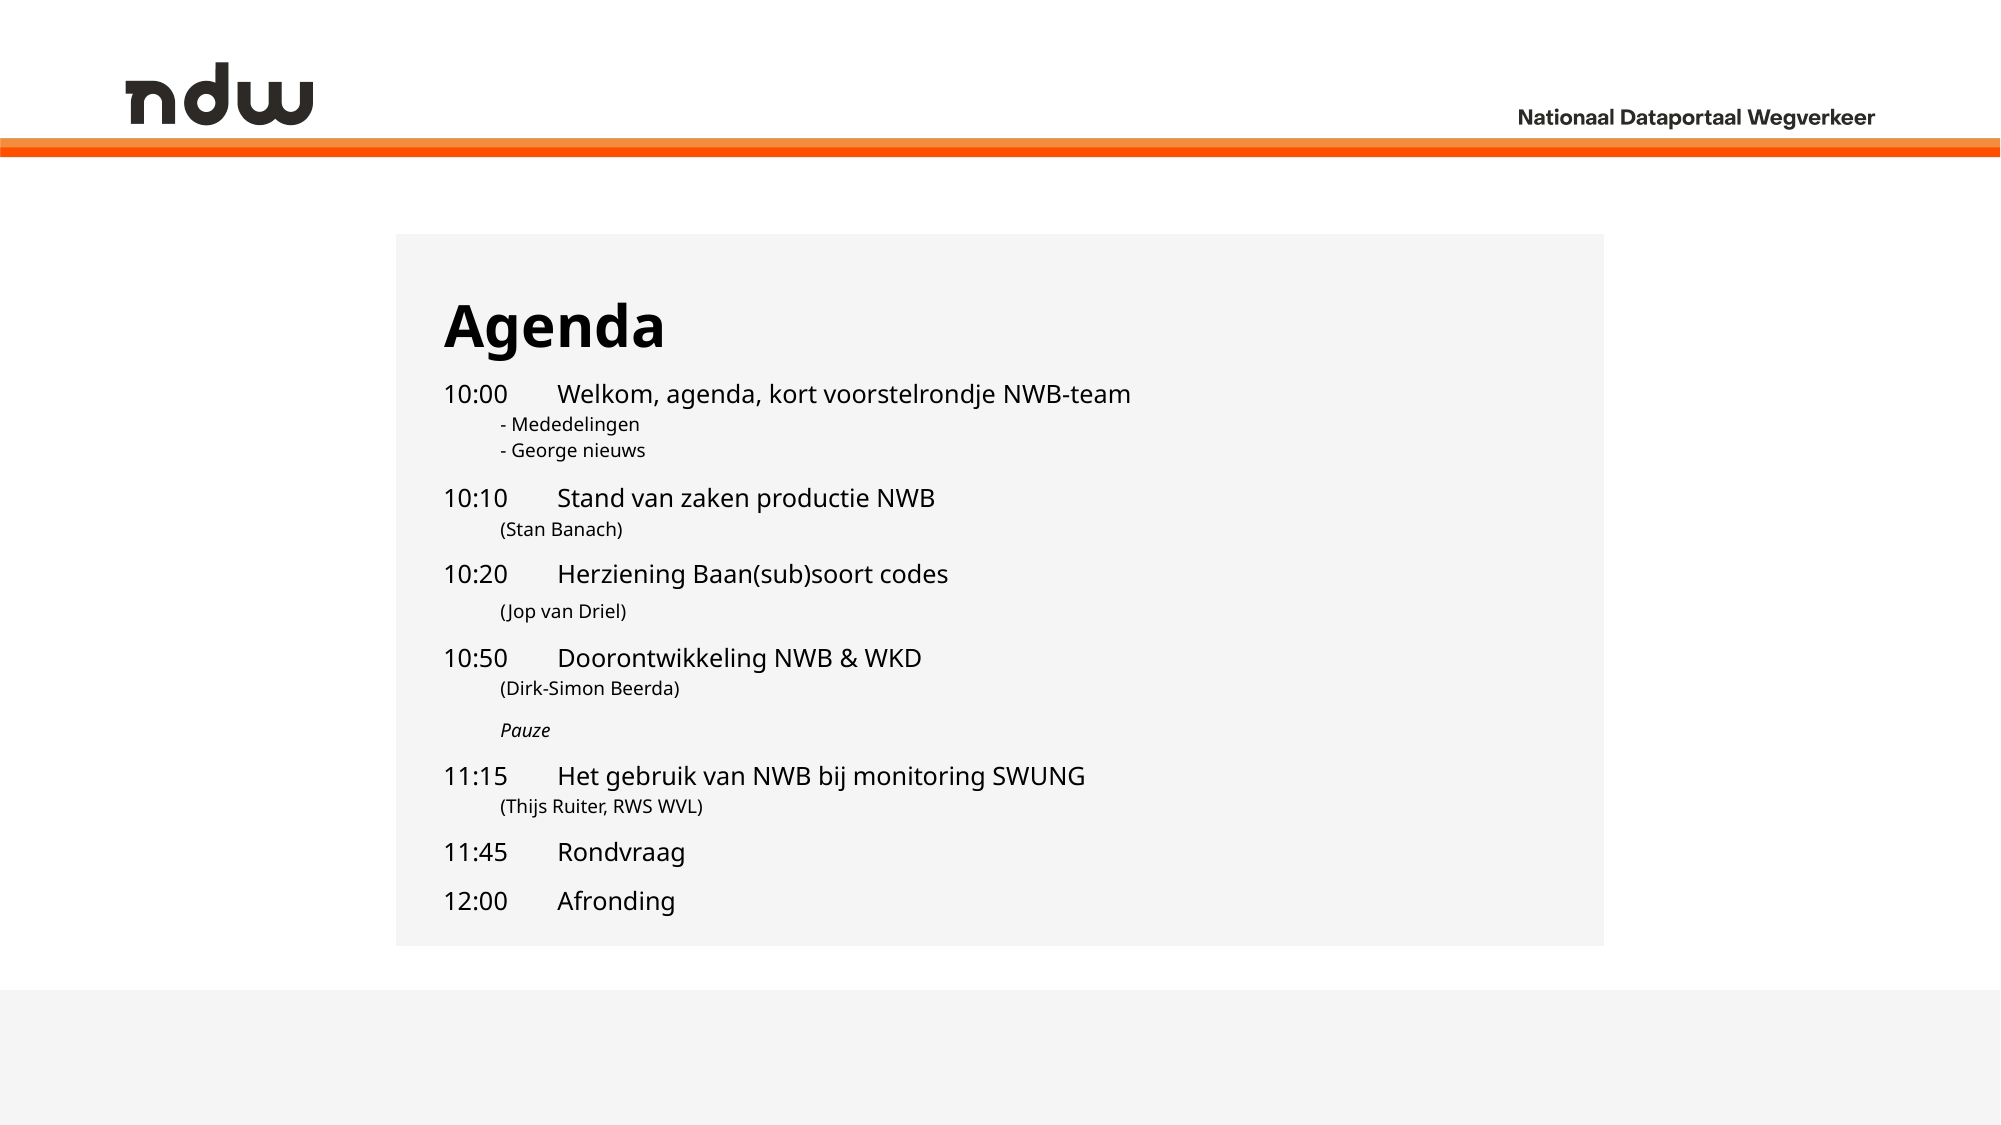

Agenda
# 10:00 	Welkom, agenda, kort voorstelrondje NWB-team
	- Mededelingen
	- George nieuws
10:10	Stand van zaken productie NWB
	(Stan Banach)
10:20	Herziening Baan(sub)soort codes
	(Jop van Driel)
10:50	Doorontwikkeling NWB & WKD
	(Dirk-Simon Beerda)
	Pauze
11:15 	Het gebruik van NWB bij monitoring SWUNG
	(Thijs Ruiter, RWS WVL)
11:45	Rondvraag
12:00	Afronding